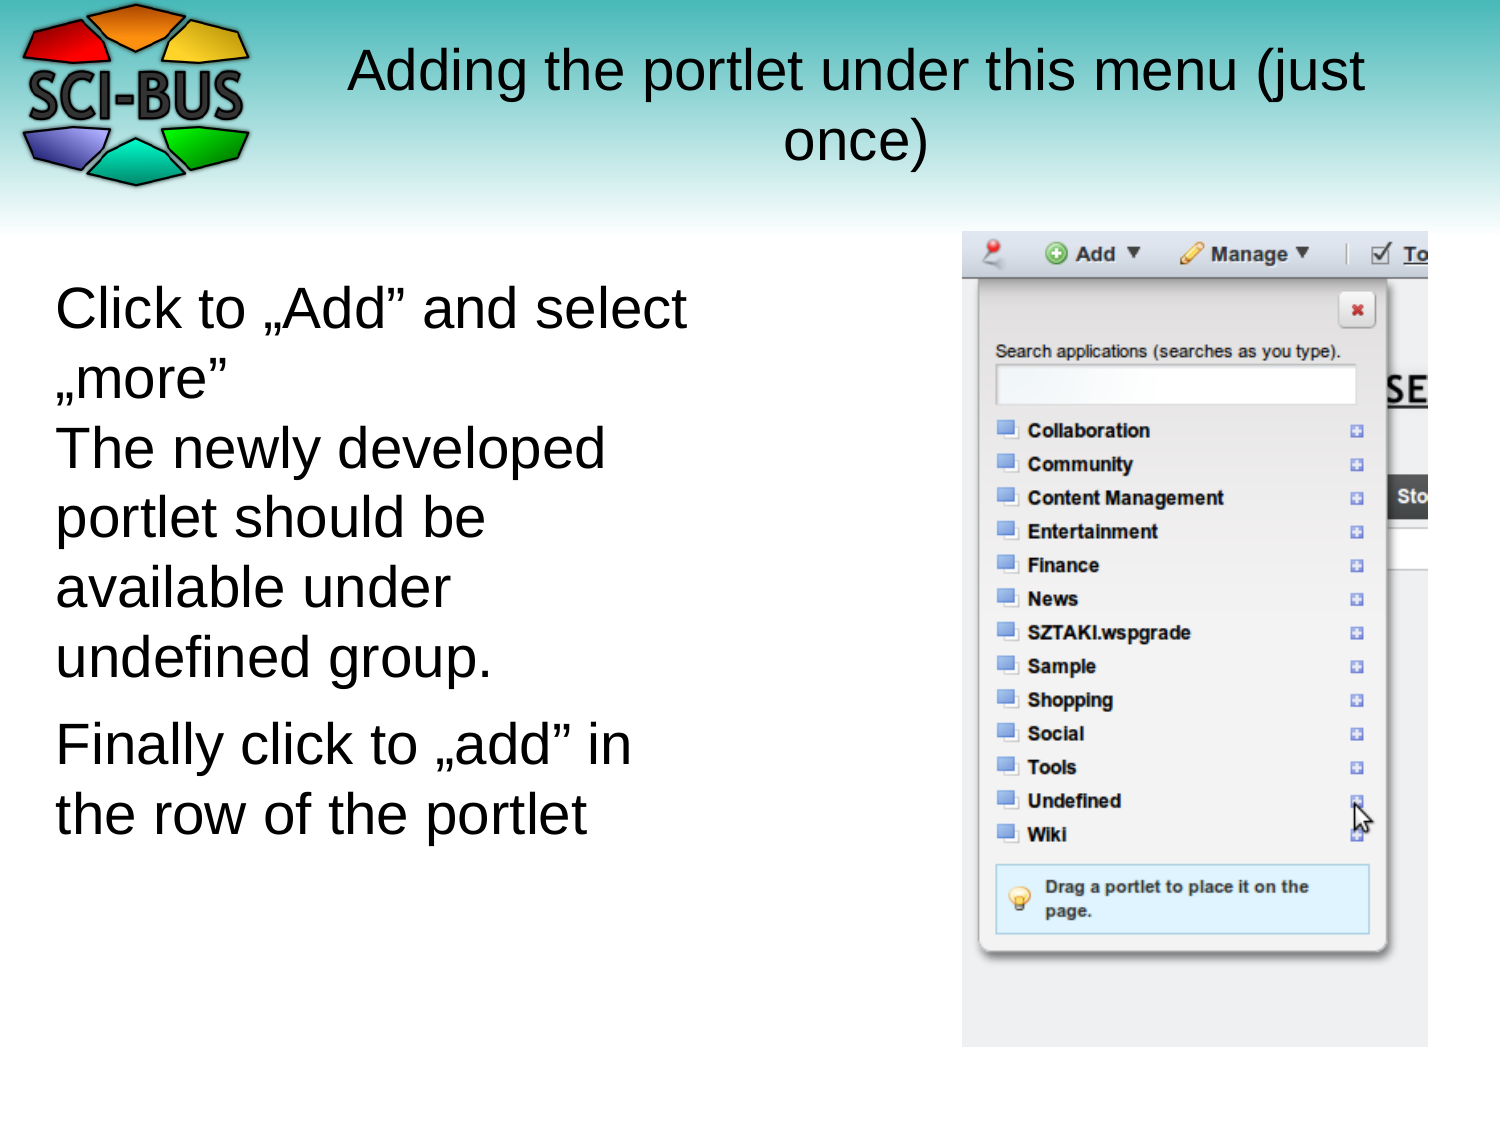

# Adding the portlet under this menu (just once)
Click to „Add” and select „more”
The newly developed portlet should be available under undefined group.
Finally click to „add” in the row of the portlet